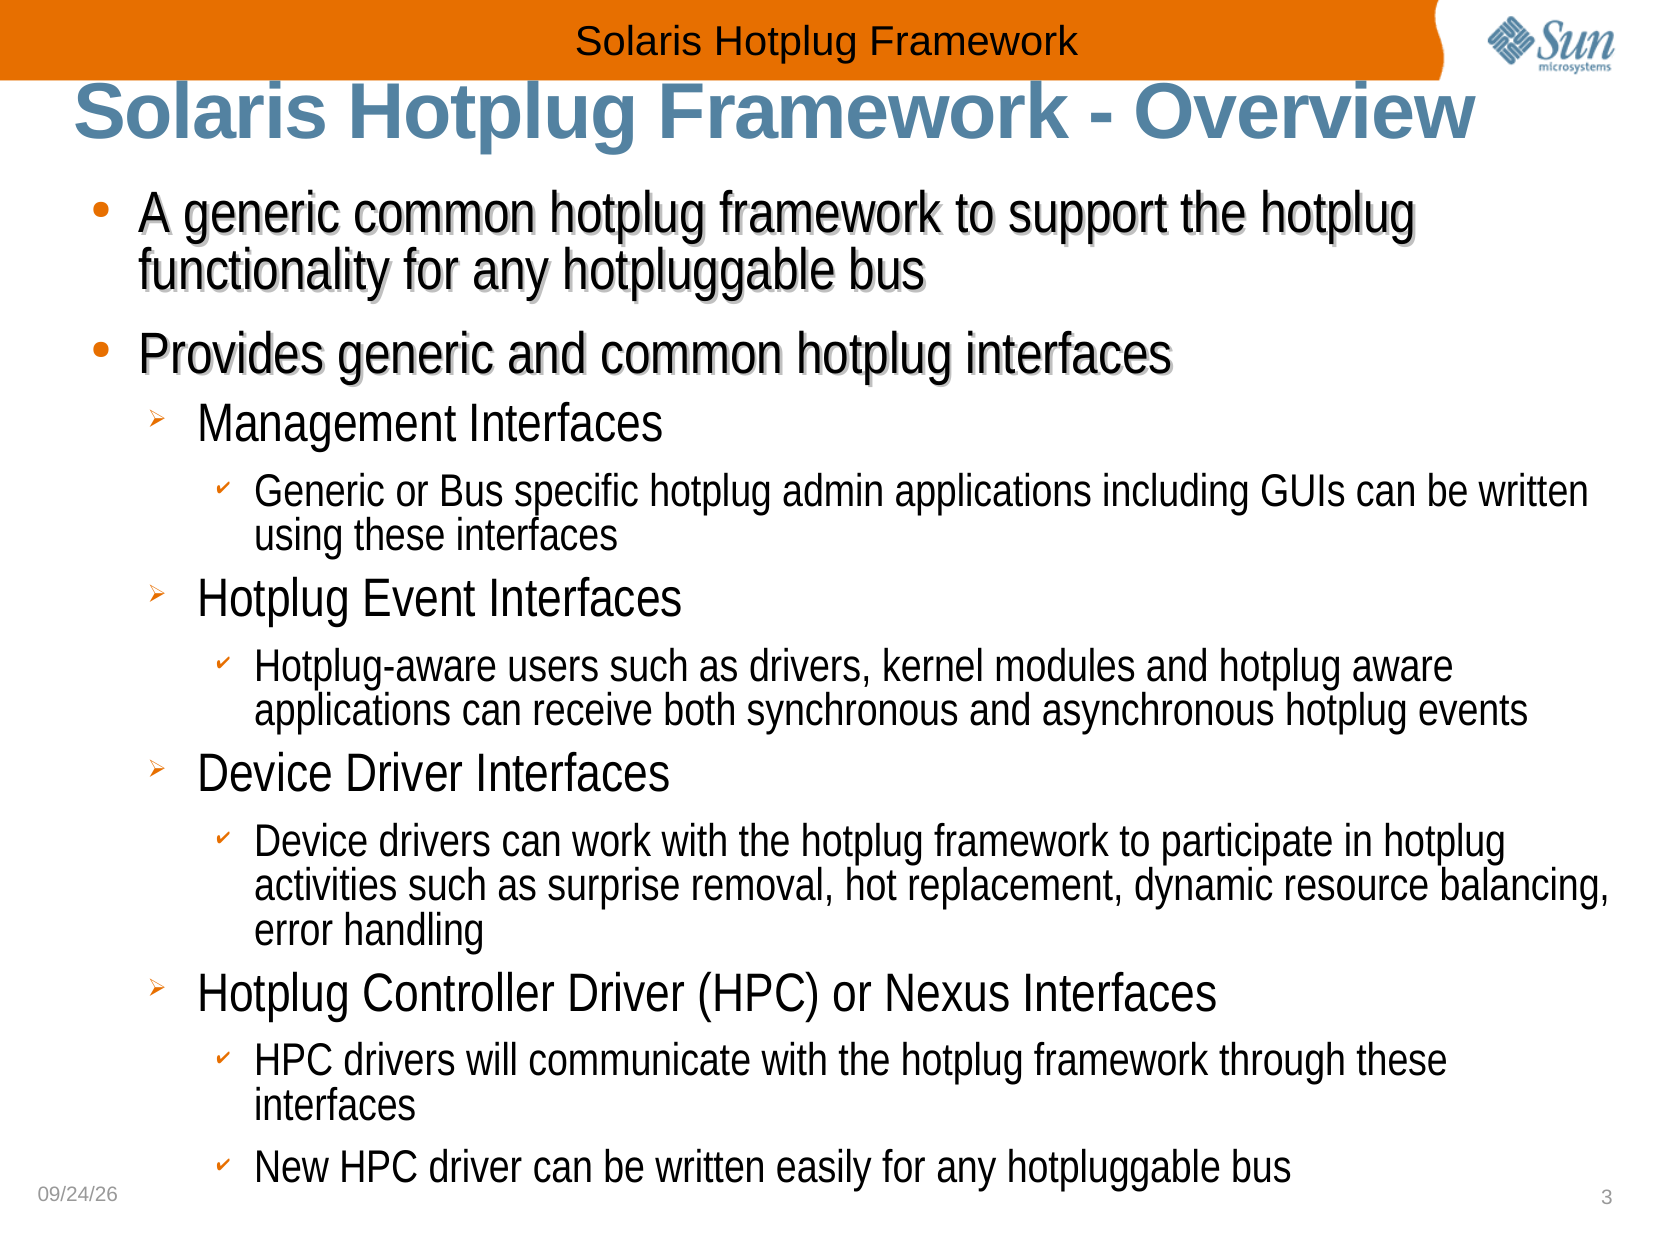

Solaris Hotplug Framework - Overview
# A generic common hotplug framework to support the hotplug functionality for any hotpluggable bus
Provides generic and common hotplug interfaces
Management Interfaces
Generic or Bus specific hotplug admin applications including GUIs can be written using these interfaces
Hotplug Event Interfaces
Hotplug-aware users such as drivers, kernel modules and hotplug aware applications can receive both synchronous and asynchronous hotplug events
Device Driver Interfaces
Device drivers can work with the hotplug framework to participate in hotplug activities such as surprise removal, hot replacement, dynamic resource balancing, error handling
Hotplug Controller Driver (HPC) or Nexus Interfaces
HPC drivers will communicate with the hotplug framework through these interfaces
New HPC driver can be written easily for any hotpluggable bus
3